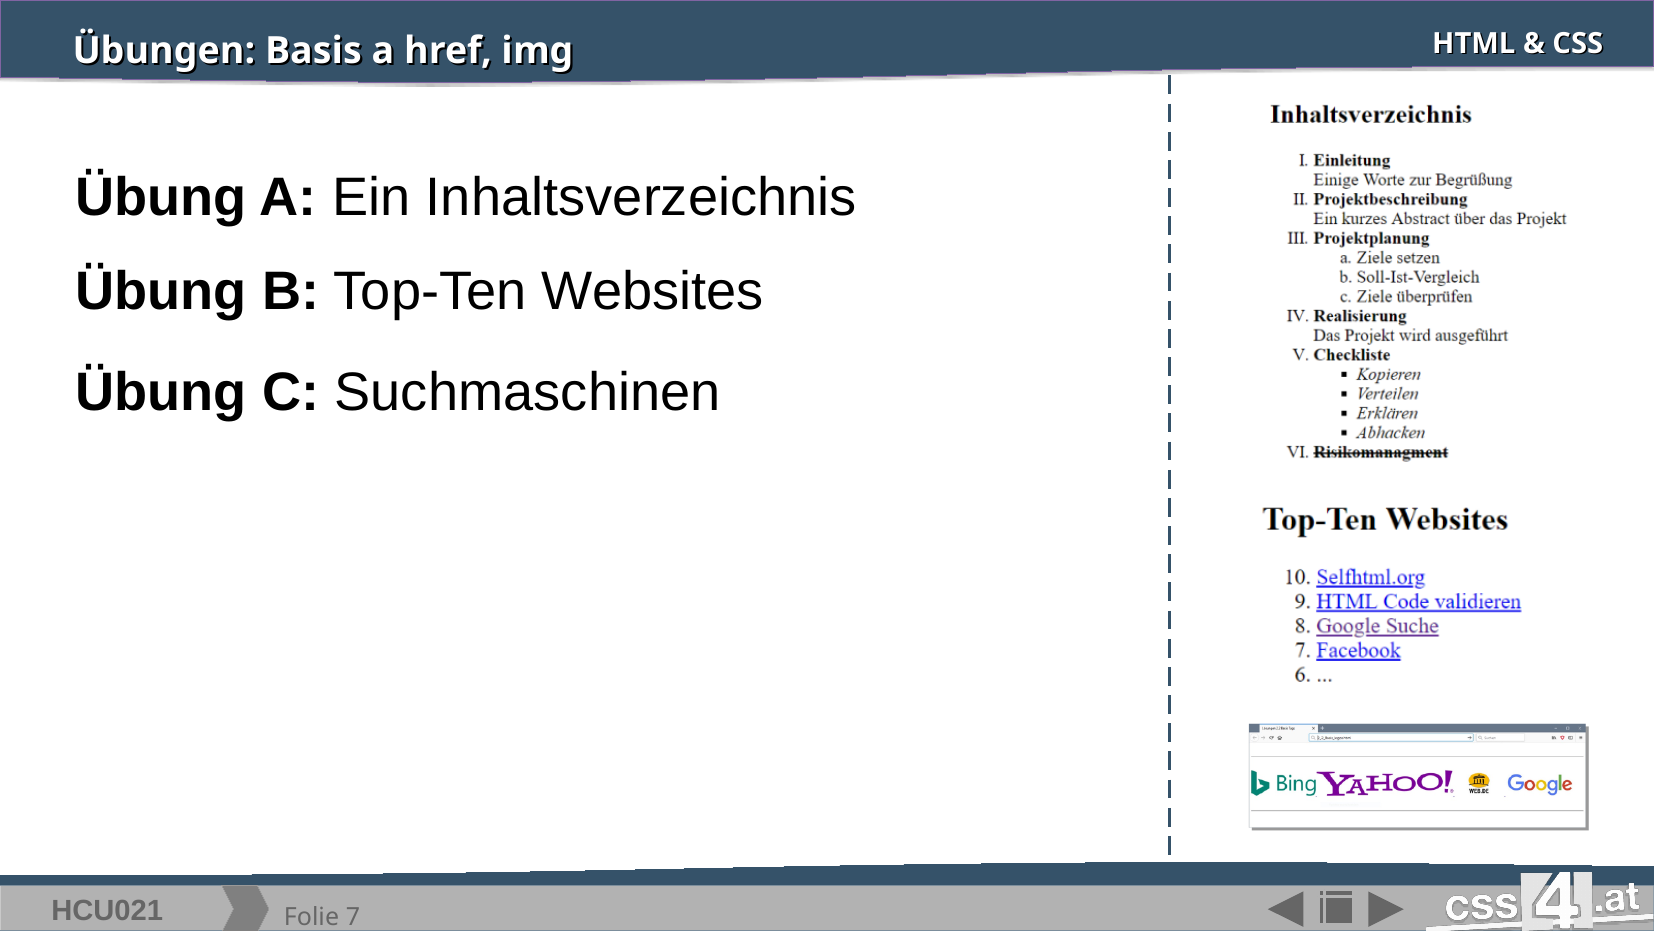

HTML & CSS
Übungen: Basis a href, img
Übung A: Ein Inhaltsverzeichnis
Übung B: Top-Ten Websites
Übung C: Suchmaschinen
HCU021
Folie